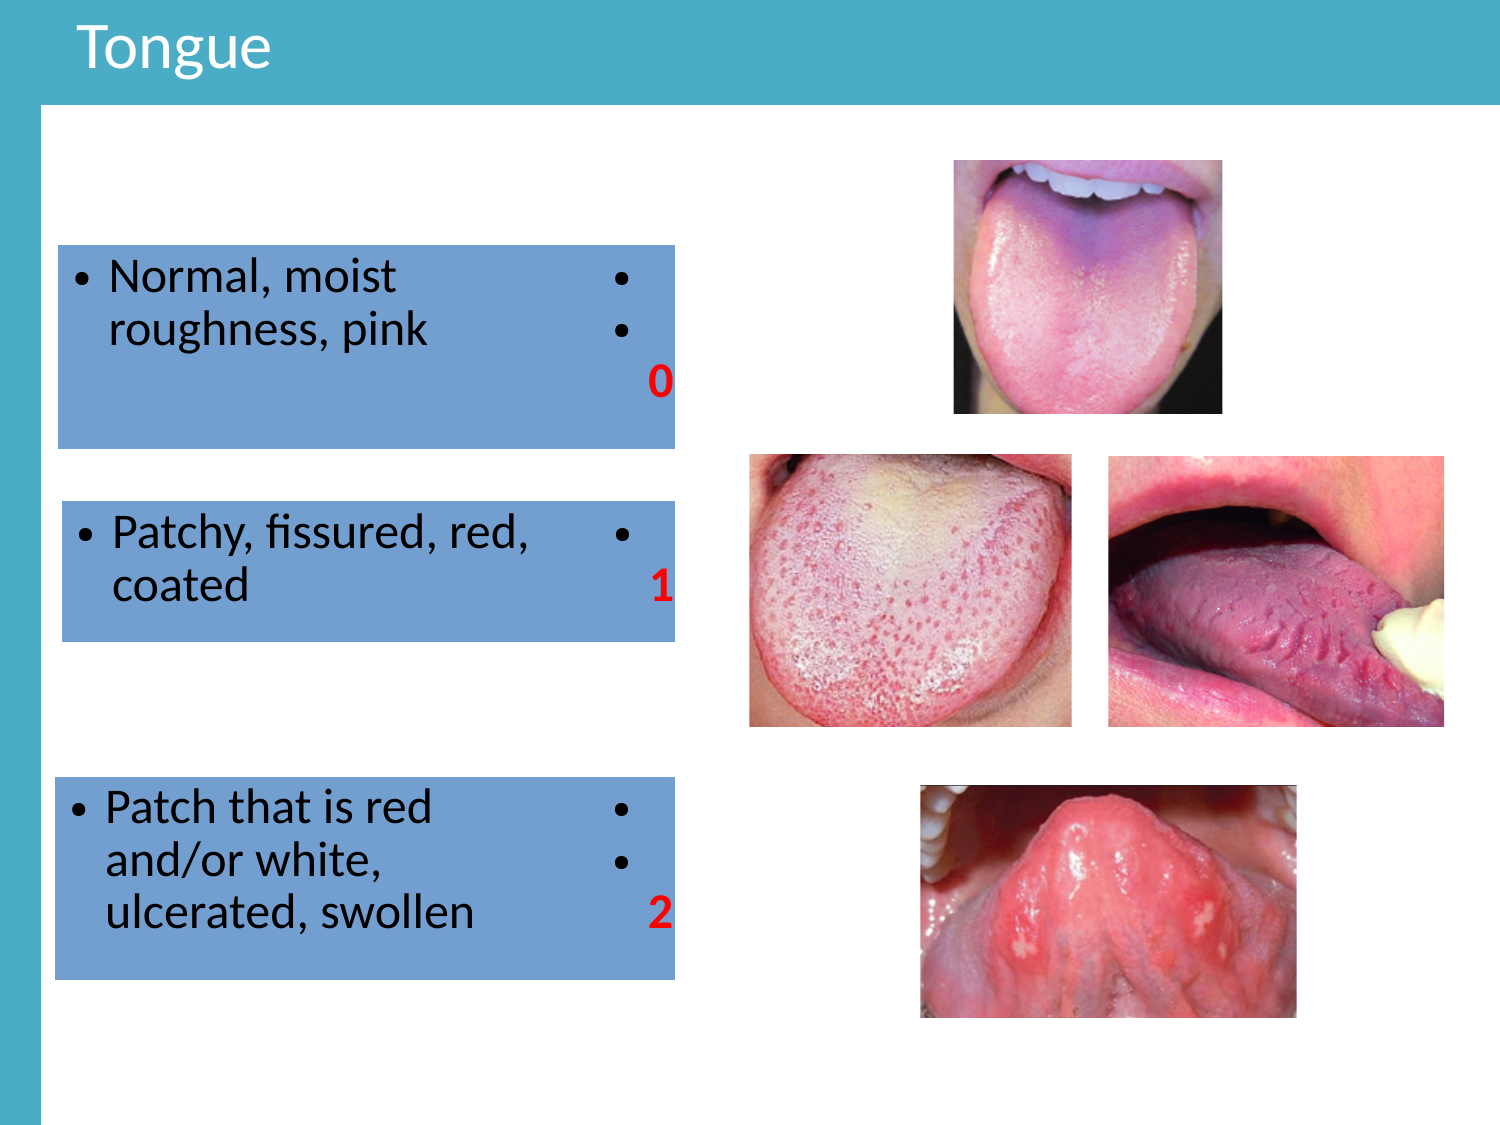

Tongue
| Normal, moist roughness, pink | 0 |
| --- | --- |
| Patchy, fissured, red, coated | 1 |
| --- | --- |
| Patch that is red and/or white, ulcerated, swollen | 2 |
| --- | --- |